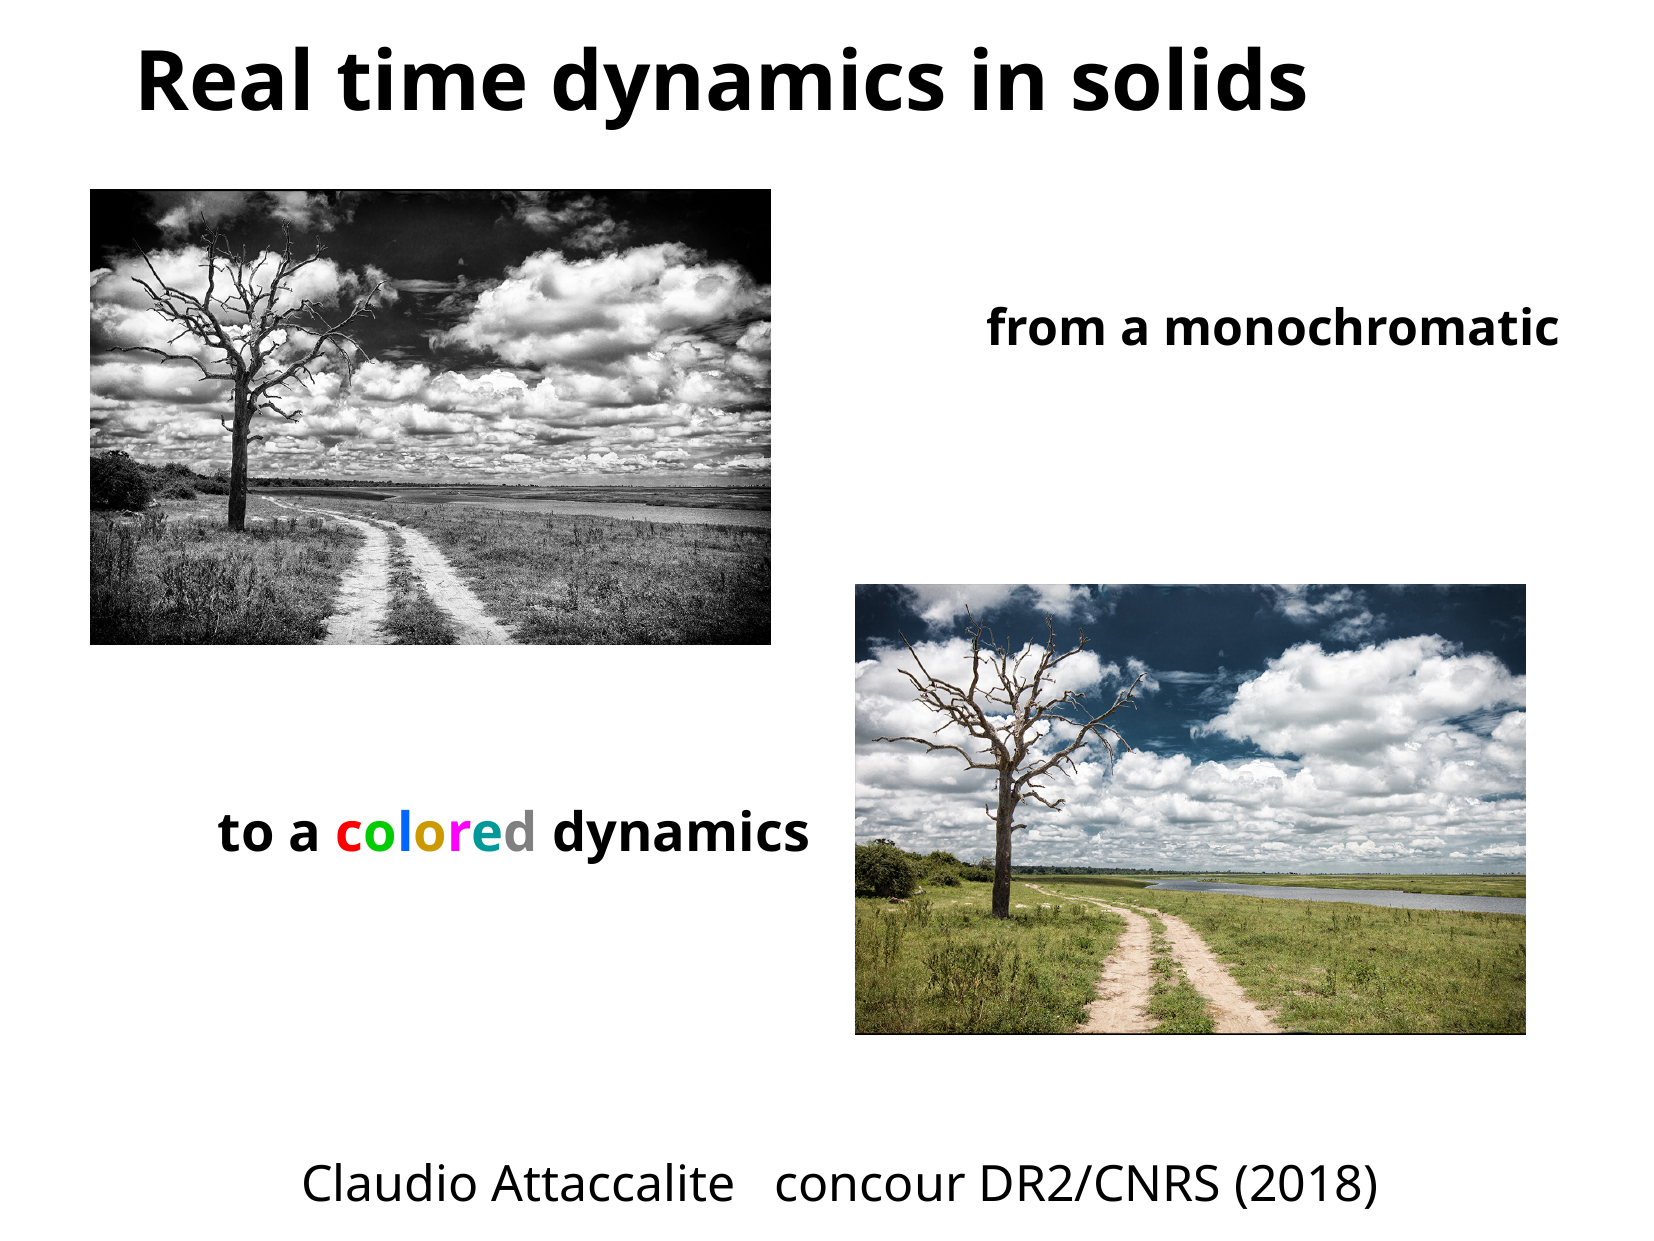

Real time dynamics in solids
from a monochromatic
to a colored dynamics
Claudio Attaccalite concour DR2/CNRS (2018)